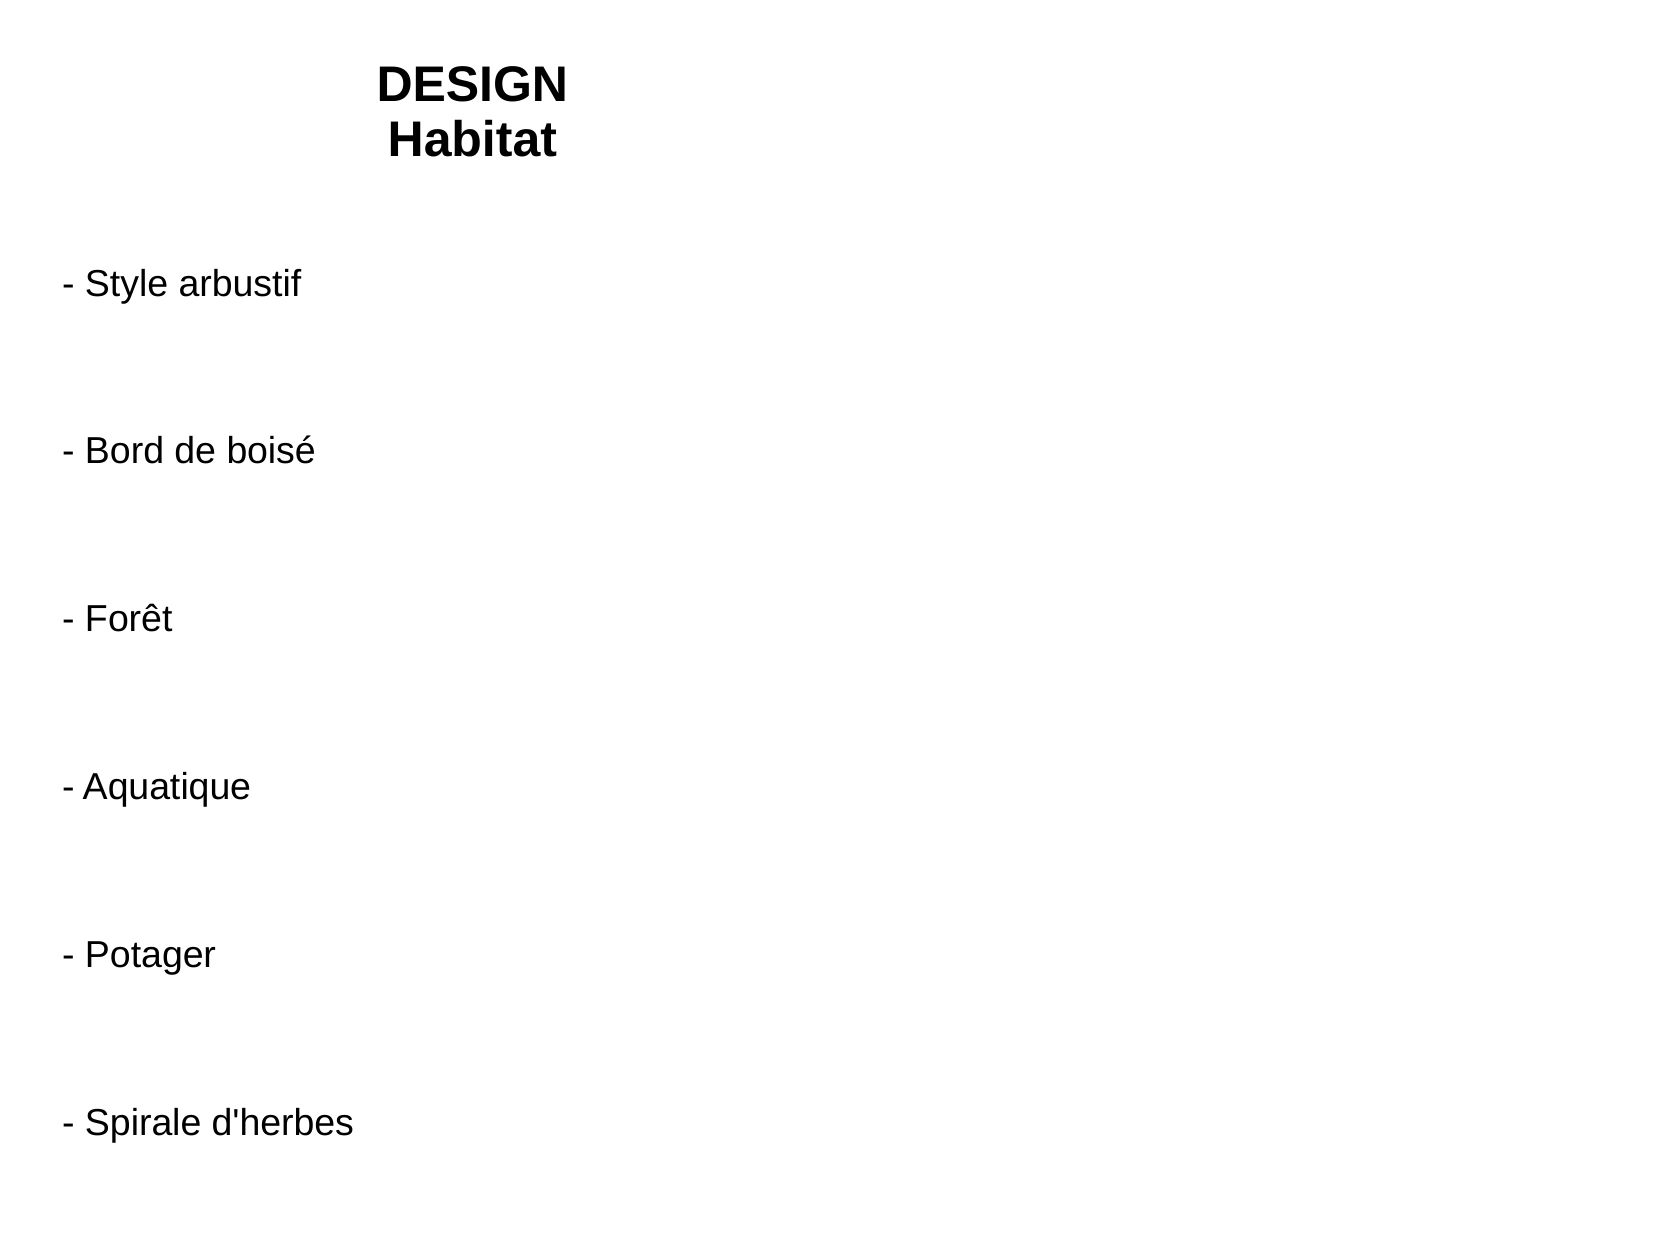

# DESIGN Habitat
- Style arbustif
- Bord de boisé
- Forêt
- Aquatique
- Potager
- Spirale d'herbes